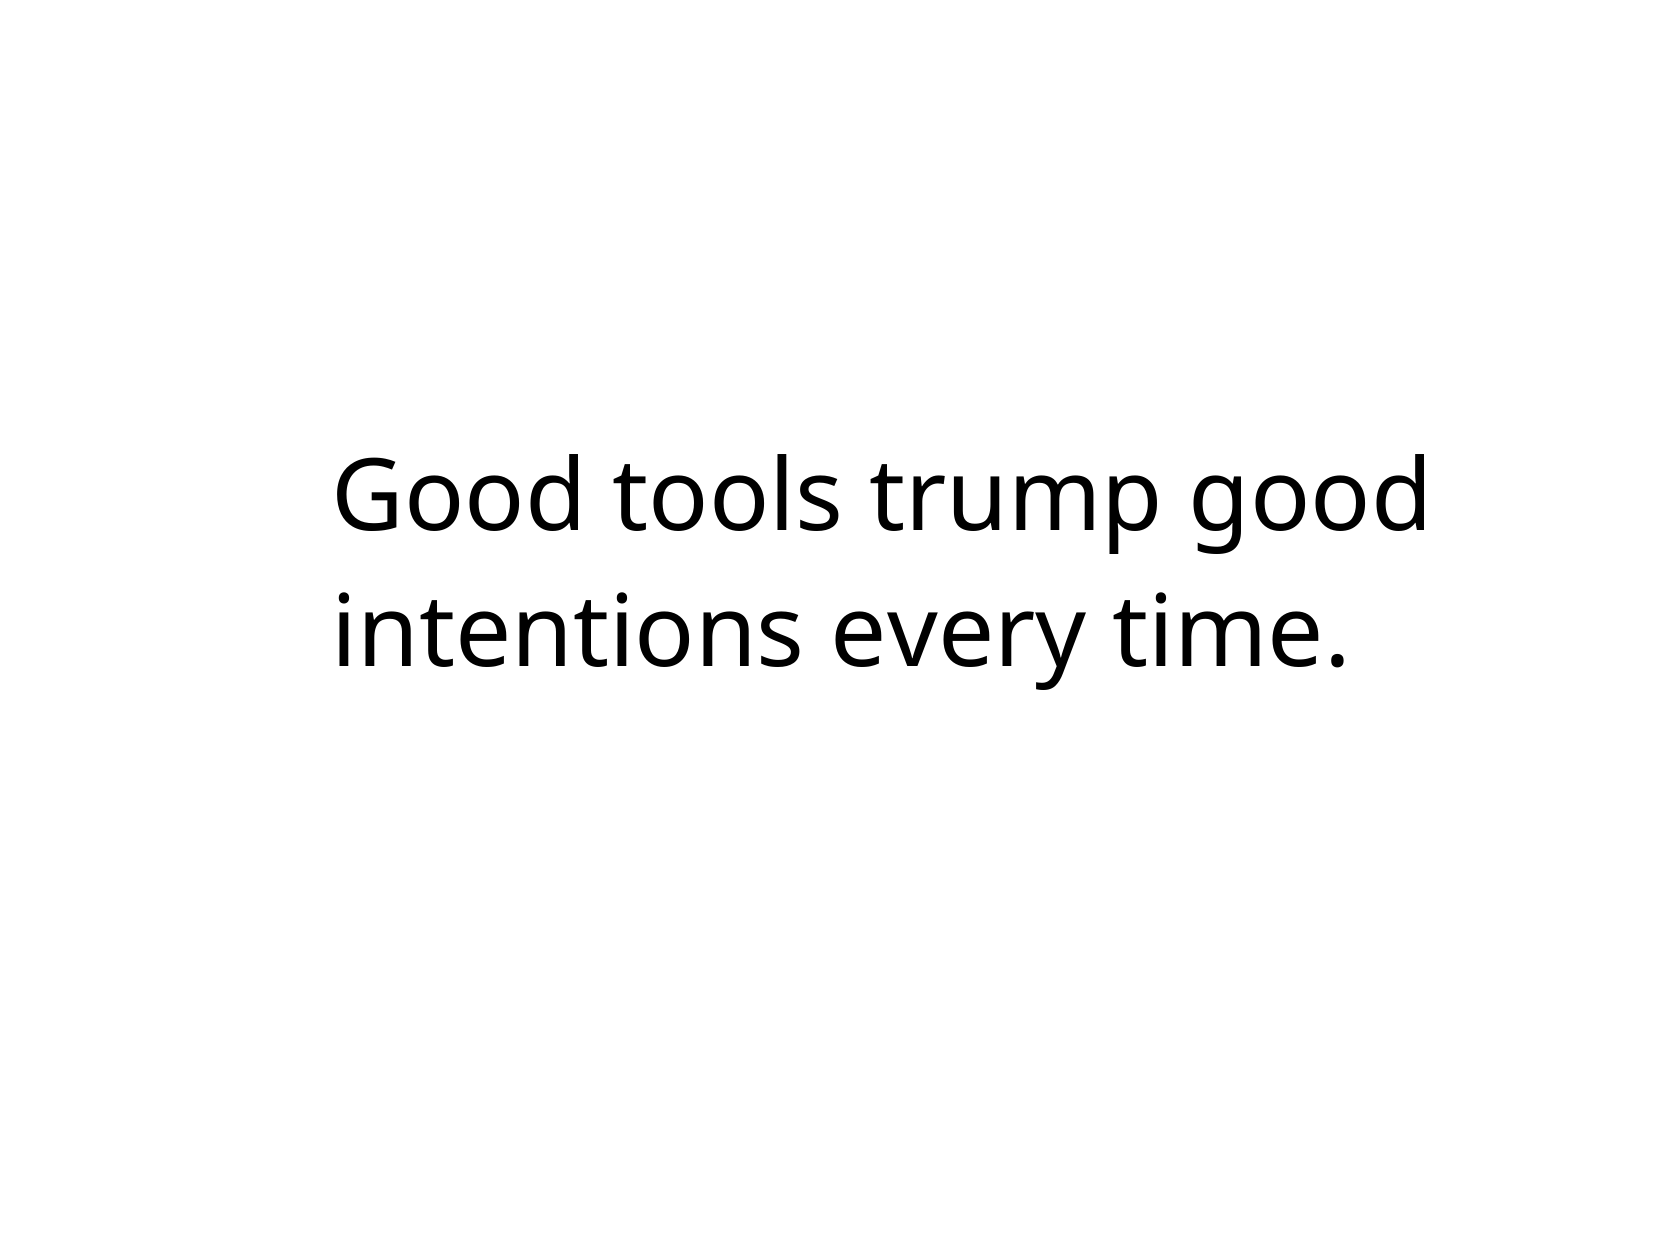

Good tools trump good
intentions every time.